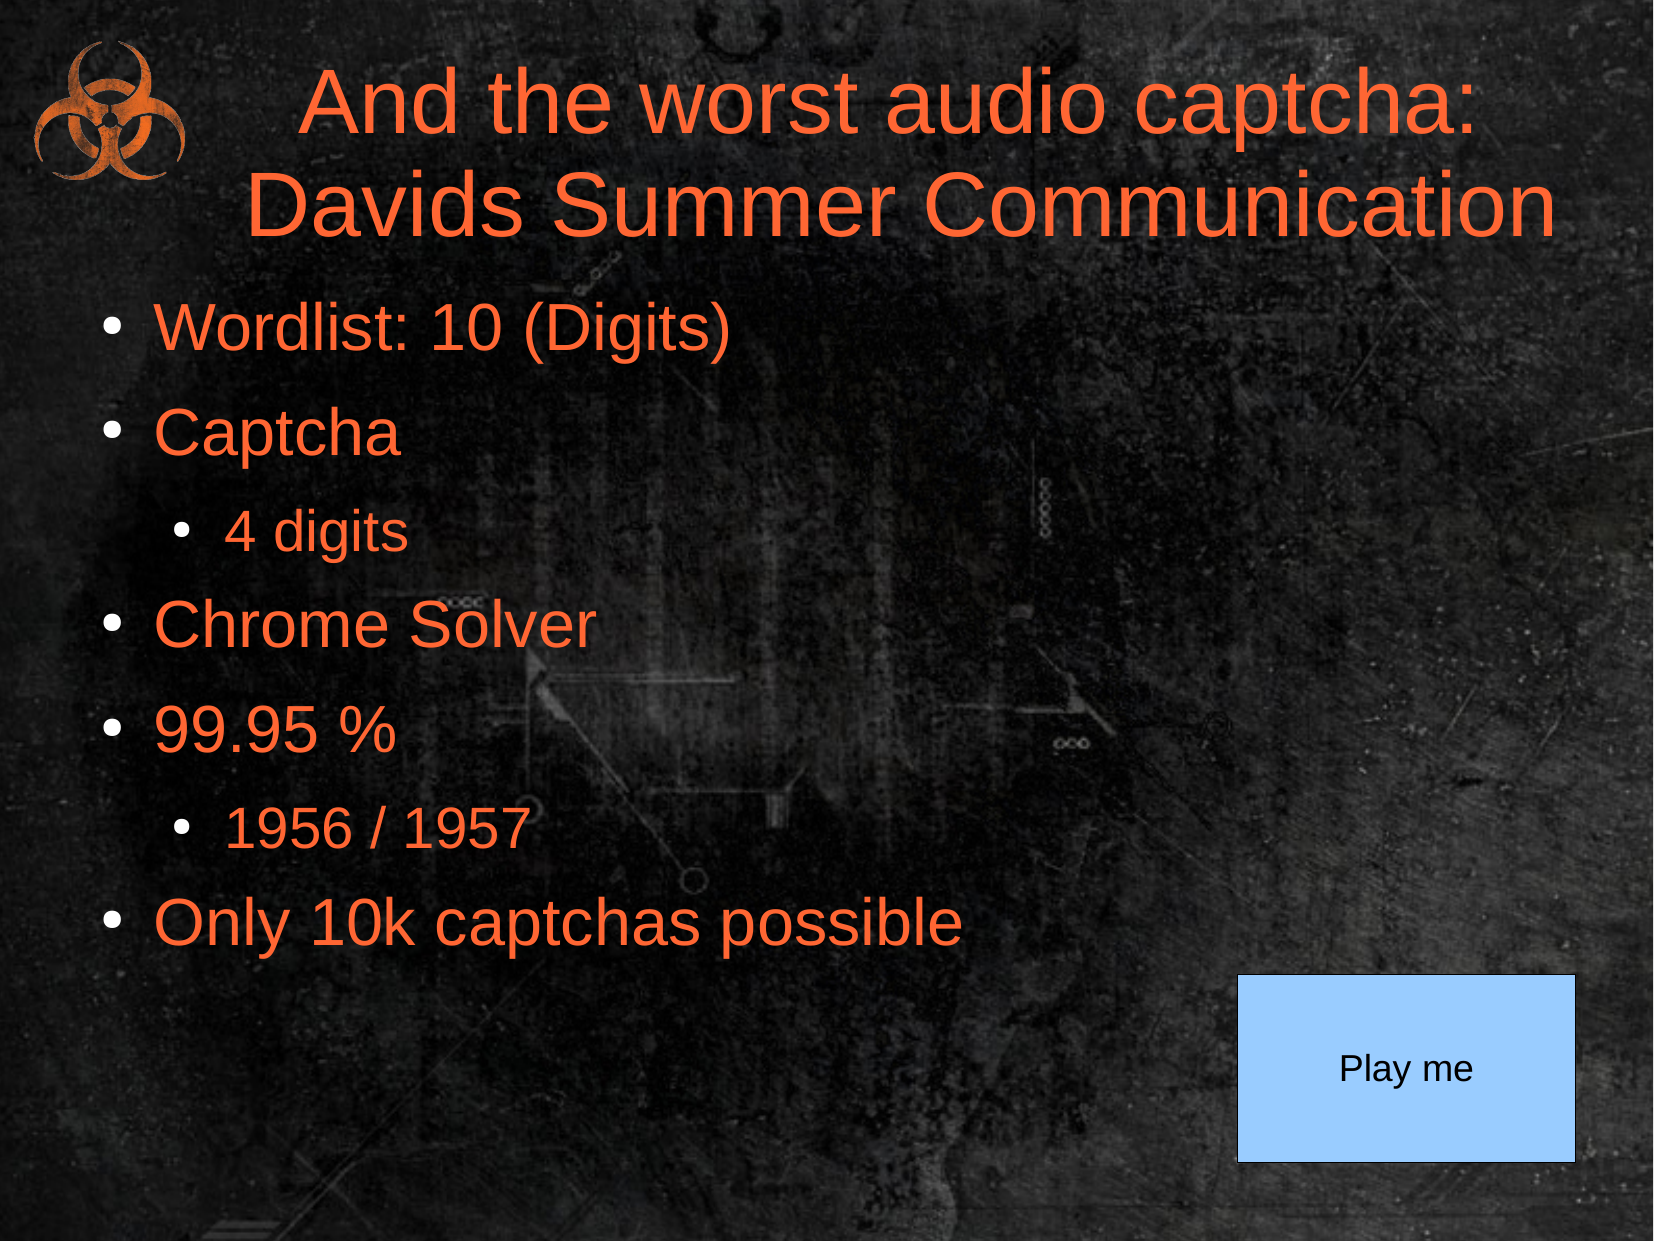

# And the worst audio captcha: Davids Summer Communication
Wordlist: 10 (Digits)
Captcha
4 digits
Chrome Solver
99.95 %
1956 / 1957
Only 10k captchas possible
Play me